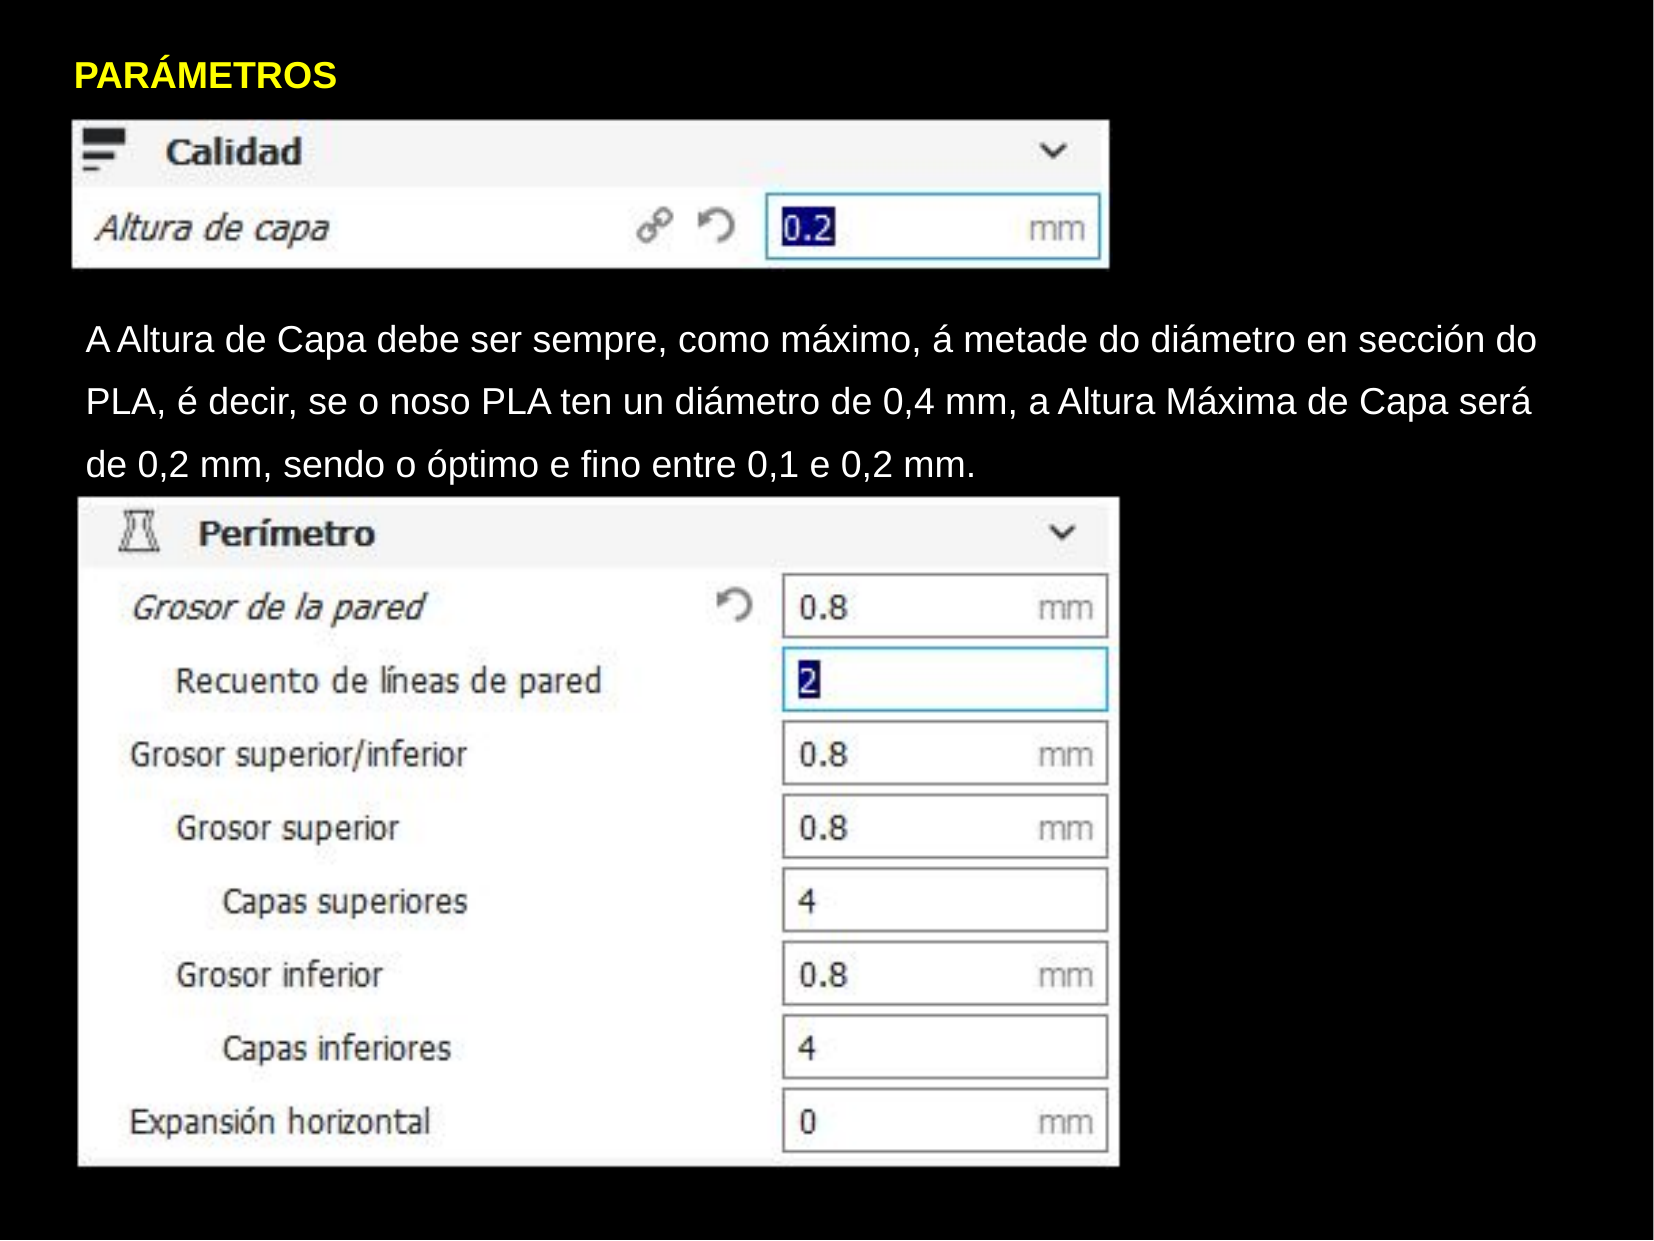

PARÁMETROS
A Altura de Capa debe ser sempre, como máximo, á metade do diámetro en sección do PLA, é decir, se o noso PLA ten un diámetro de 0,4 mm, a Altura Máxima de Capa será de 0,2 mm, sendo o óptimo e fino entre 0,1 e 0,2 mm.